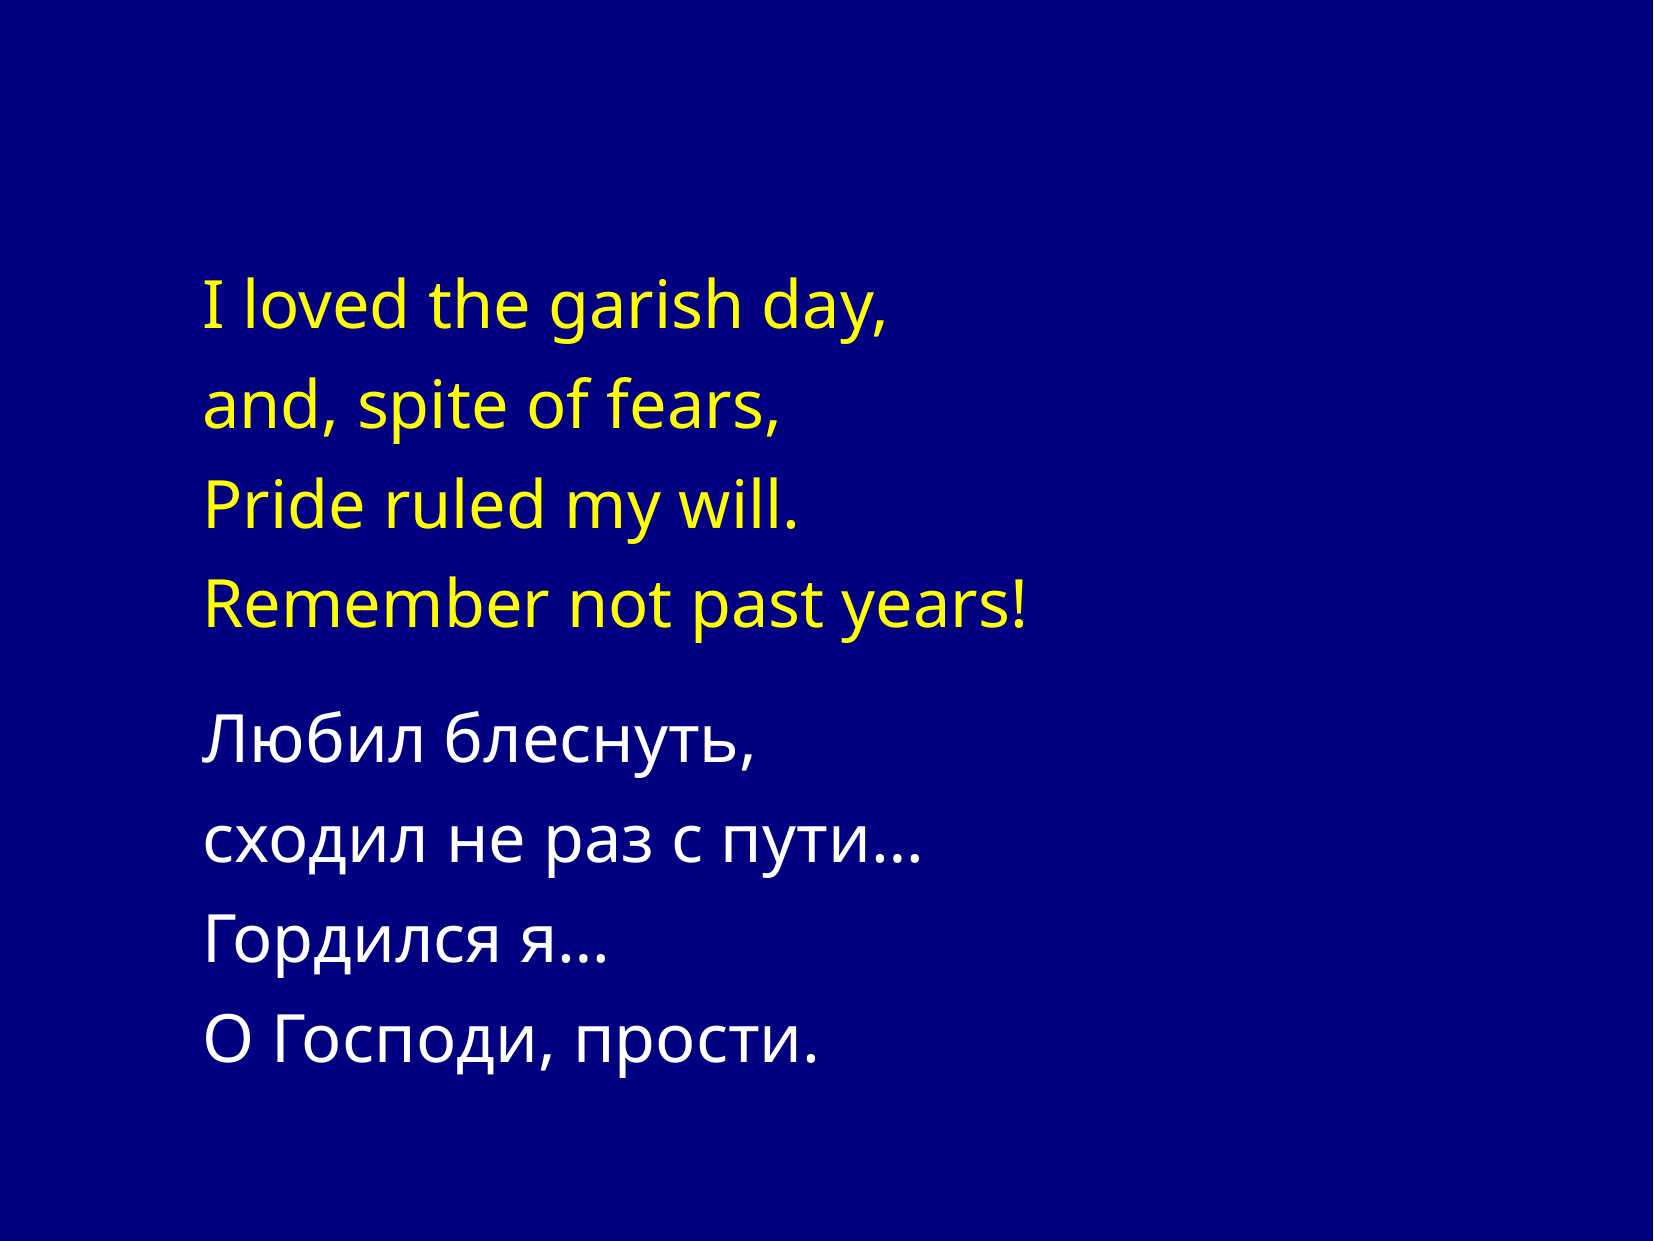

I loved the garish day,
	and, spite of fears,
	Pride ruled my will.
	Remember not past years!
	Любил блеснуть,
	сходил не раз с пути…
	Гордился я…
	О Господи, прости.